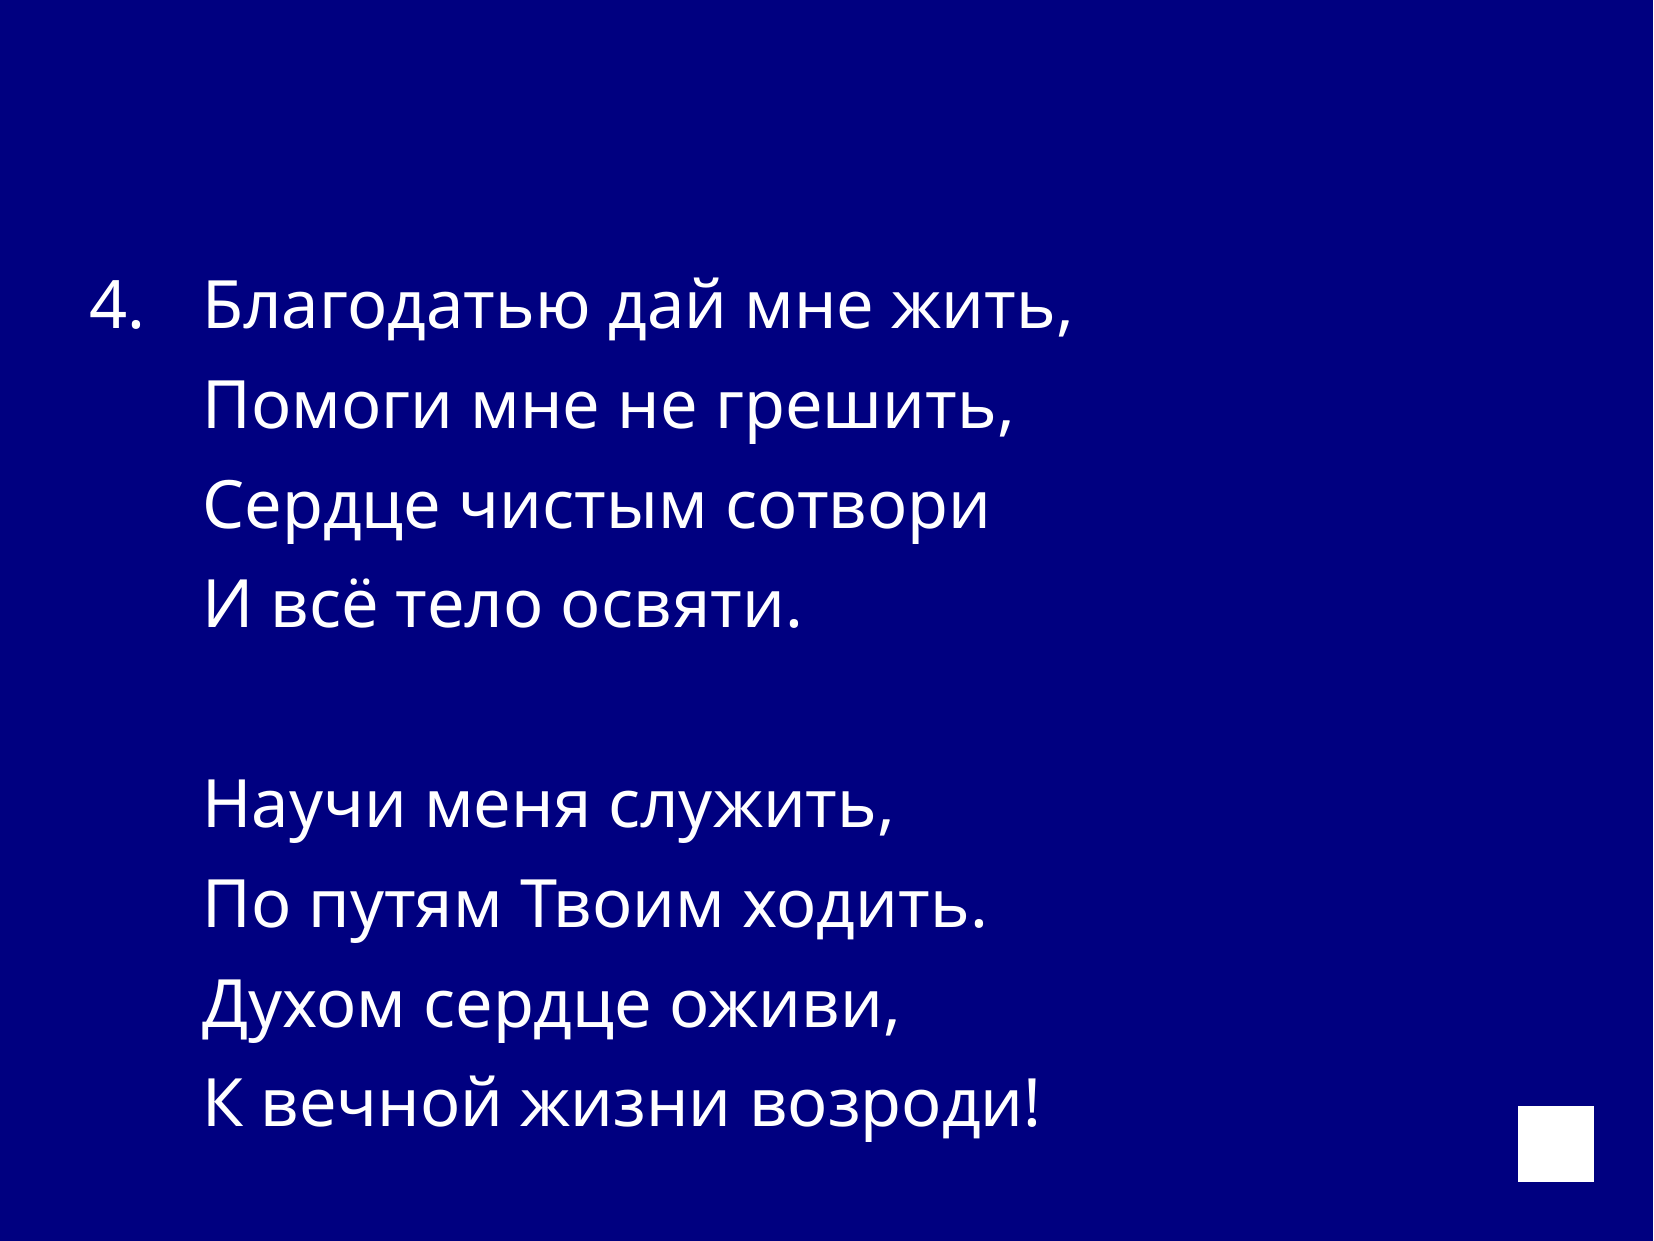

4.	Благодатью дай мне жить,
	Помоги мне не грешить,
	Сердце чистым сотвори
	И всё тело освяти.
	Научи меня служить,
	По путям Твоим ходить.
	Духом сердце оживи,
	К вечной жизни возроди!